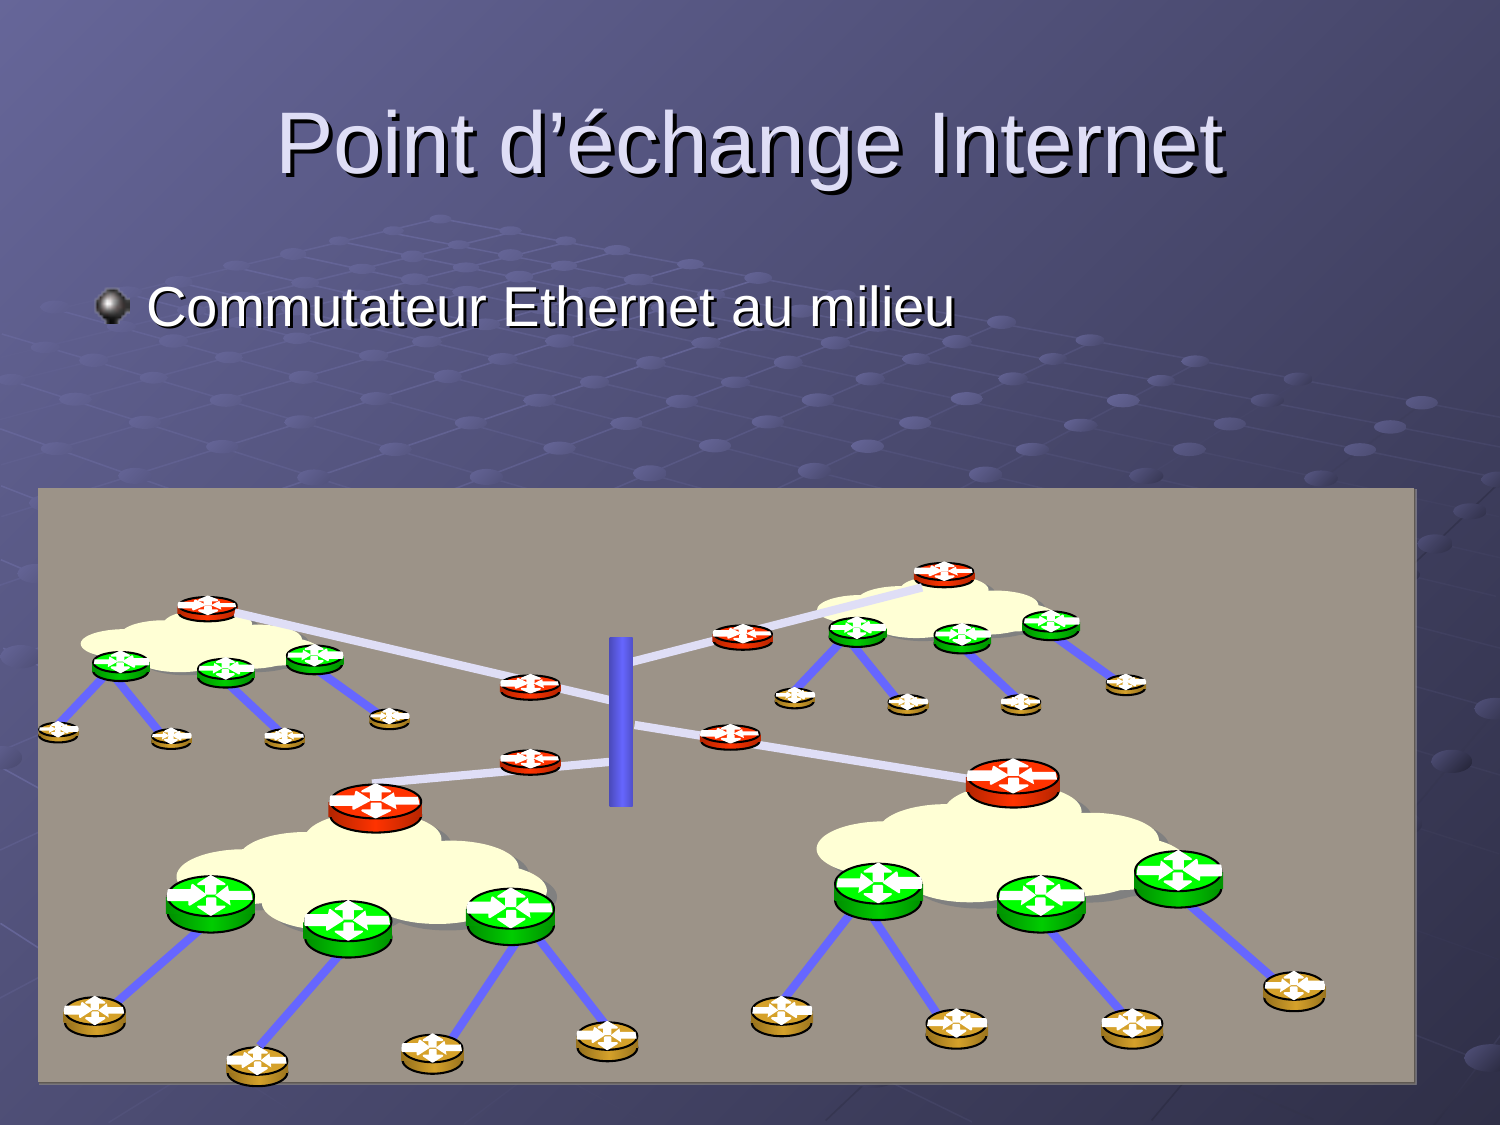

# Point d’échange Internet
Commutateur Ethernet au milieu